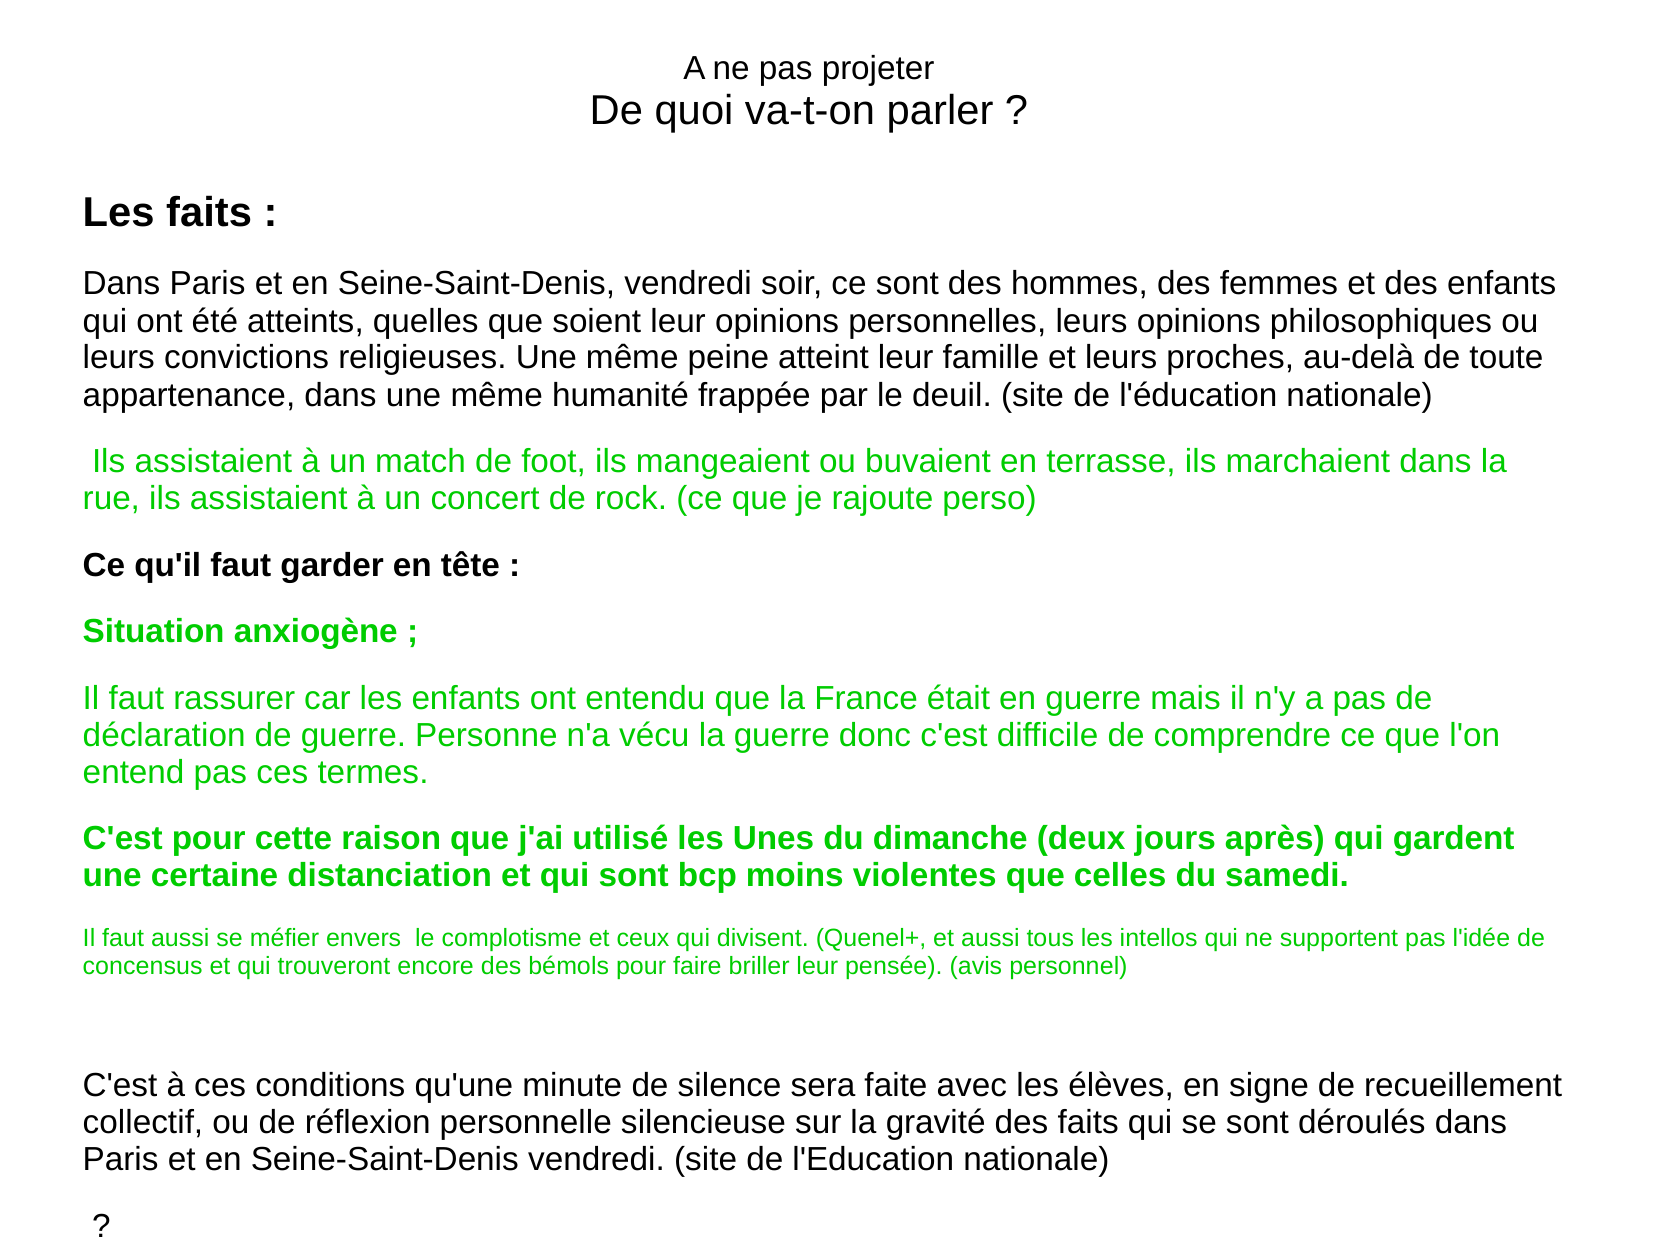

# A ne pas projeter De quoi va-t-on parler ?
Les faits :
Dans Paris et en Seine-Saint-Denis, vendredi soir, ce sont des hommes, des femmes et des enfants qui ont été atteints, quelles que soient leur opinions personnelles, leurs opinions philosophiques ou leurs convictions religieuses. Une même peine atteint leur famille et leurs proches, au-delà de toute appartenance, dans une même humanité frappée par le deuil. (site de l'éducation nationale)
 Ils assistaient à un match de foot, ils mangeaient ou buvaient en terrasse, ils marchaient dans la rue, ils assistaient à un concert de rock. (ce que je rajoute perso)
Ce qu'il faut garder en tête :
Situation anxiogène ;
Il faut rassurer car les enfants ont entendu que la France était en guerre mais il n'y a pas de déclaration de guerre. Personne n'a vécu la guerre donc c'est difficile de comprendre ce que l'on entend pas ces termes.
C'est pour cette raison que j'ai utilisé les Unes du dimanche (deux jours après) qui gardent une certaine distanciation et qui sont bcp moins violentes que celles du samedi.
Il faut aussi se méfier envers le complotisme et ceux qui divisent. (Quenel+, et aussi tous les intellos qui ne supportent pas l'idée de concensus et qui trouveront encore des bémols pour faire briller leur pensée). (avis personnel)
C'est à ces conditions qu'une minute de silence sera faite avec les élèves, en signe de recueillement collectif, ou de réflexion personnelle silencieuse sur la gravité des faits qui se sont déroulés dans Paris et en Seine-Saint-Denis vendredi. (site de l'Education nationale)
 ?